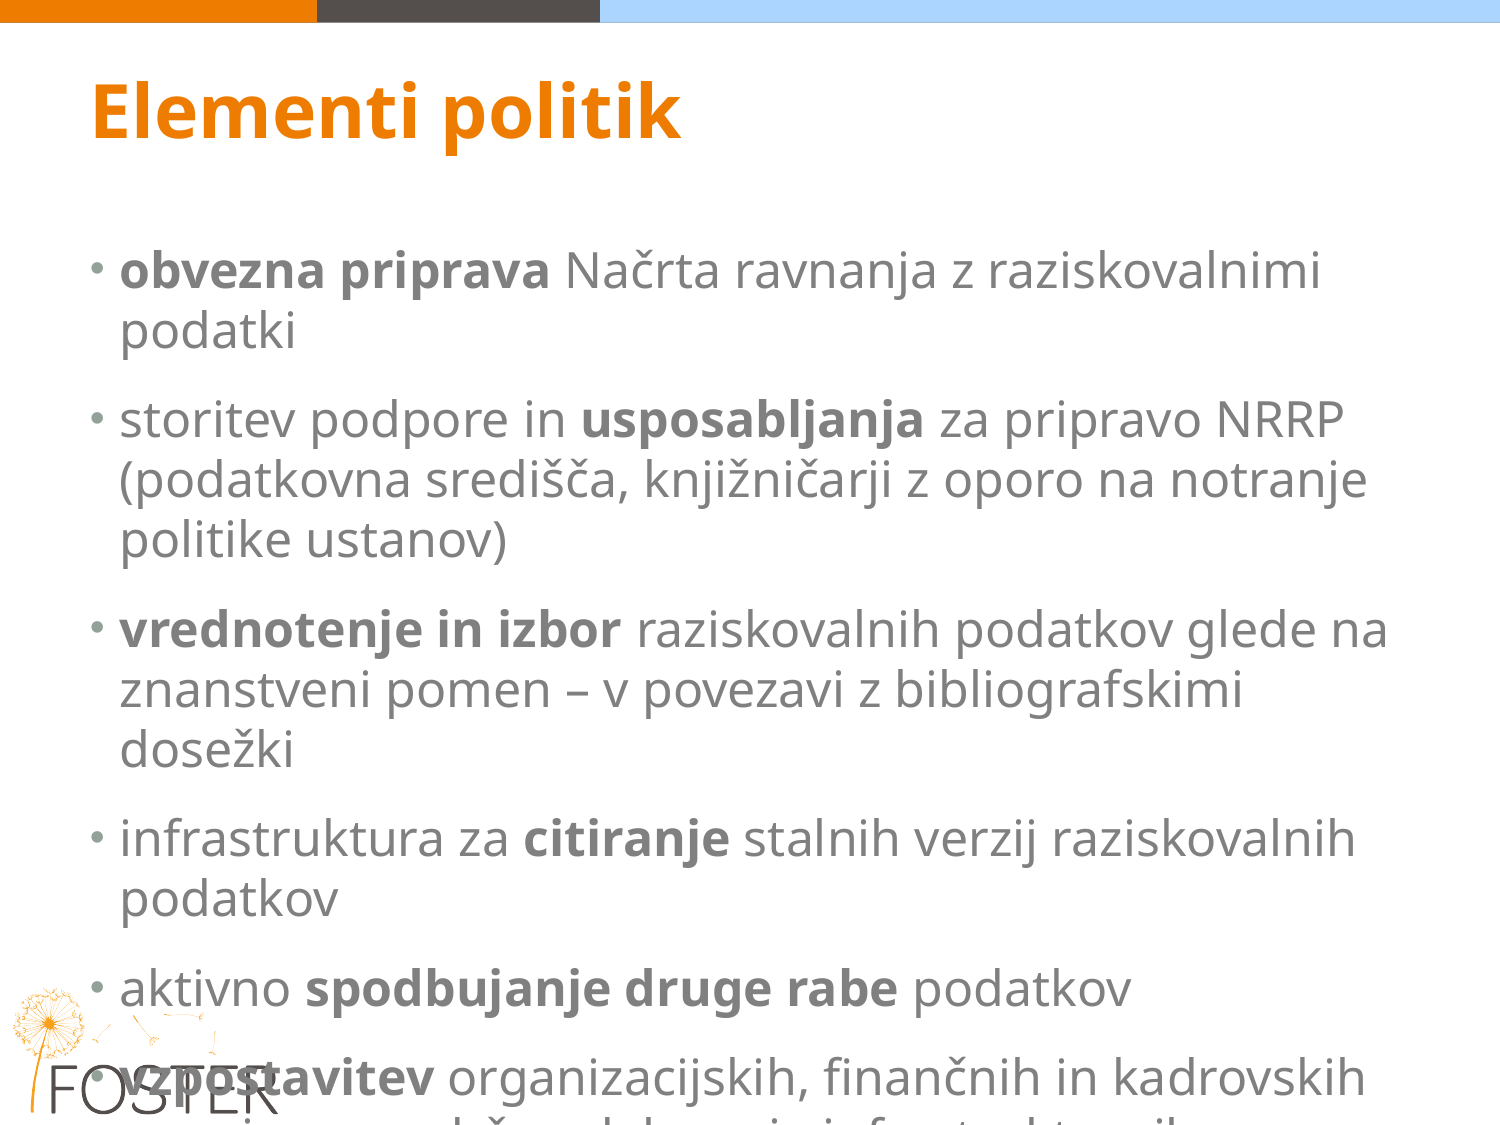

# Elementi politik
obvezna priprava Načrta ravnanja z raziskovalnimi podatki
storitev podpore in usposabljanja za pripravo NRRP (podatkovna središča, knjižničarji z oporo na notranje politike ustanov)
vrednotenje in izbor raziskovalnih podatkov glede na znanstveni pomen – v povezavi z bibliografskimi dosežki
infrastruktura za citiranje stalnih verzij raziskovalnih podatkov
aktivno spodbujanje druge rabe podatkov
vzpostavitev organizacijskih, finančnih in kadrovskih pogojev za vzdržno delovanje infrastrukturnih raziskovalnih podpornih storitev (podpora NRRP, dolgotrajna digitalna hramba in dostop do podatkov)